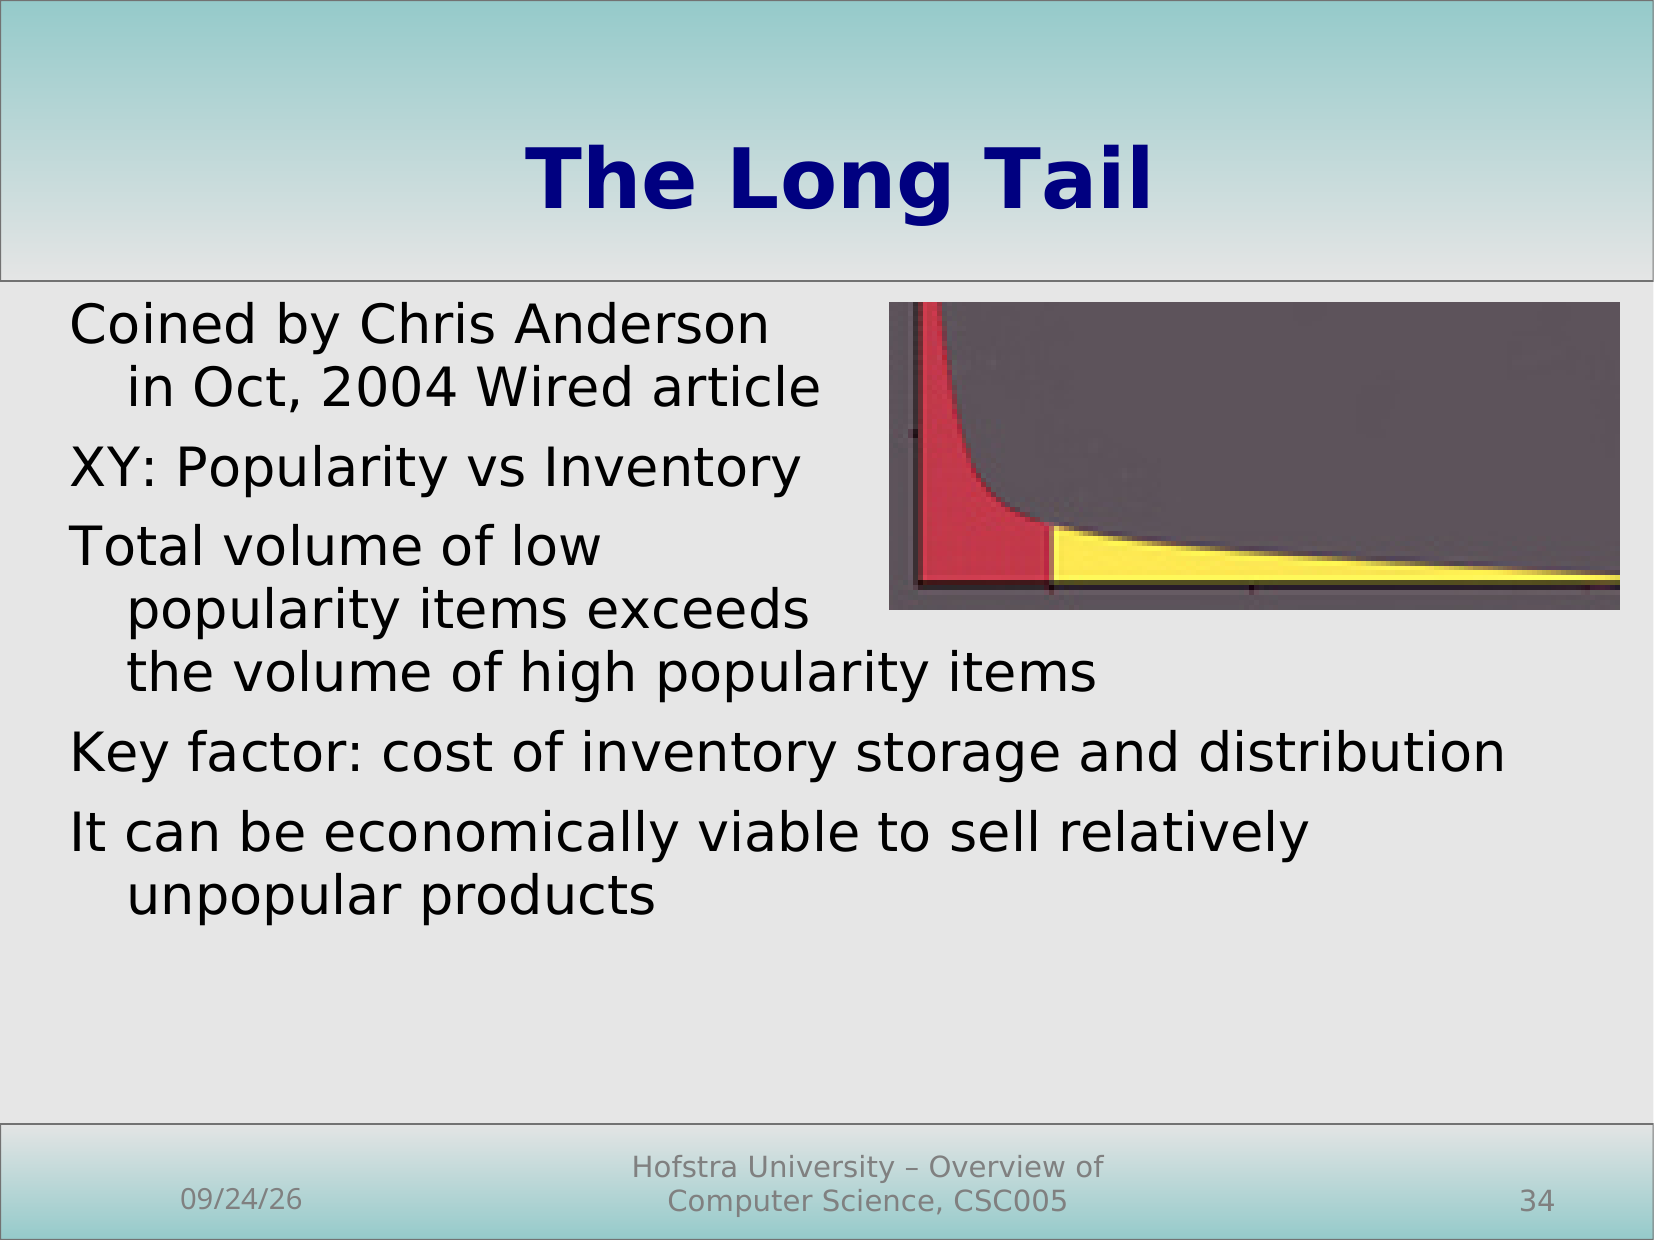

# The Long Tail
Coined by Chris Anderson
in Oct, 2004 Wired article
XY: Popularity vs Inventory
Total volume of low
popularity items exceeds
the volume of high popularity items
Key factor: cost of inventory storage and distribution
It can be economically viable to sell relatively unpopular products
McGraw-Hill Proprietary & Confidential
34